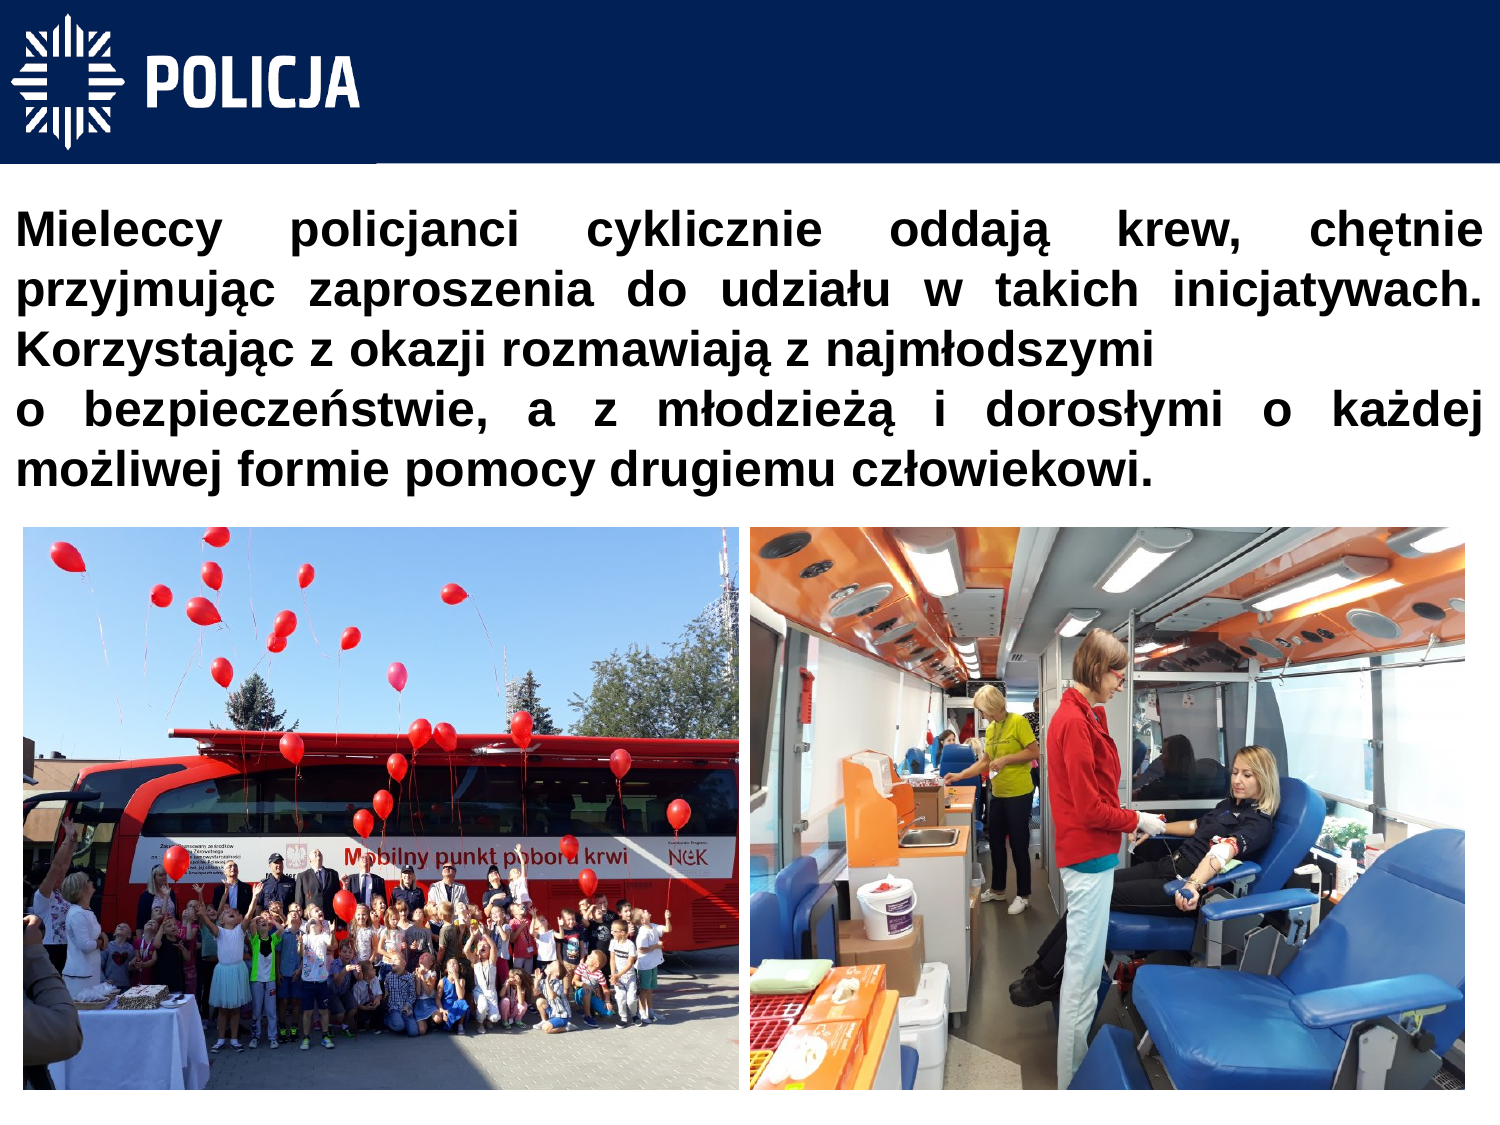

Mieleccy policjanci cyklicznie oddają krew, chętnie przyjmując zaproszenia do udziału w takich inicjatywach. Korzystając z okazji rozmawiają z najmłodszymi o bezpieczeństwie, a z młodzieżą i dorosłymi o każdej możliwej formie pomocy drugiemu człowiekowi.